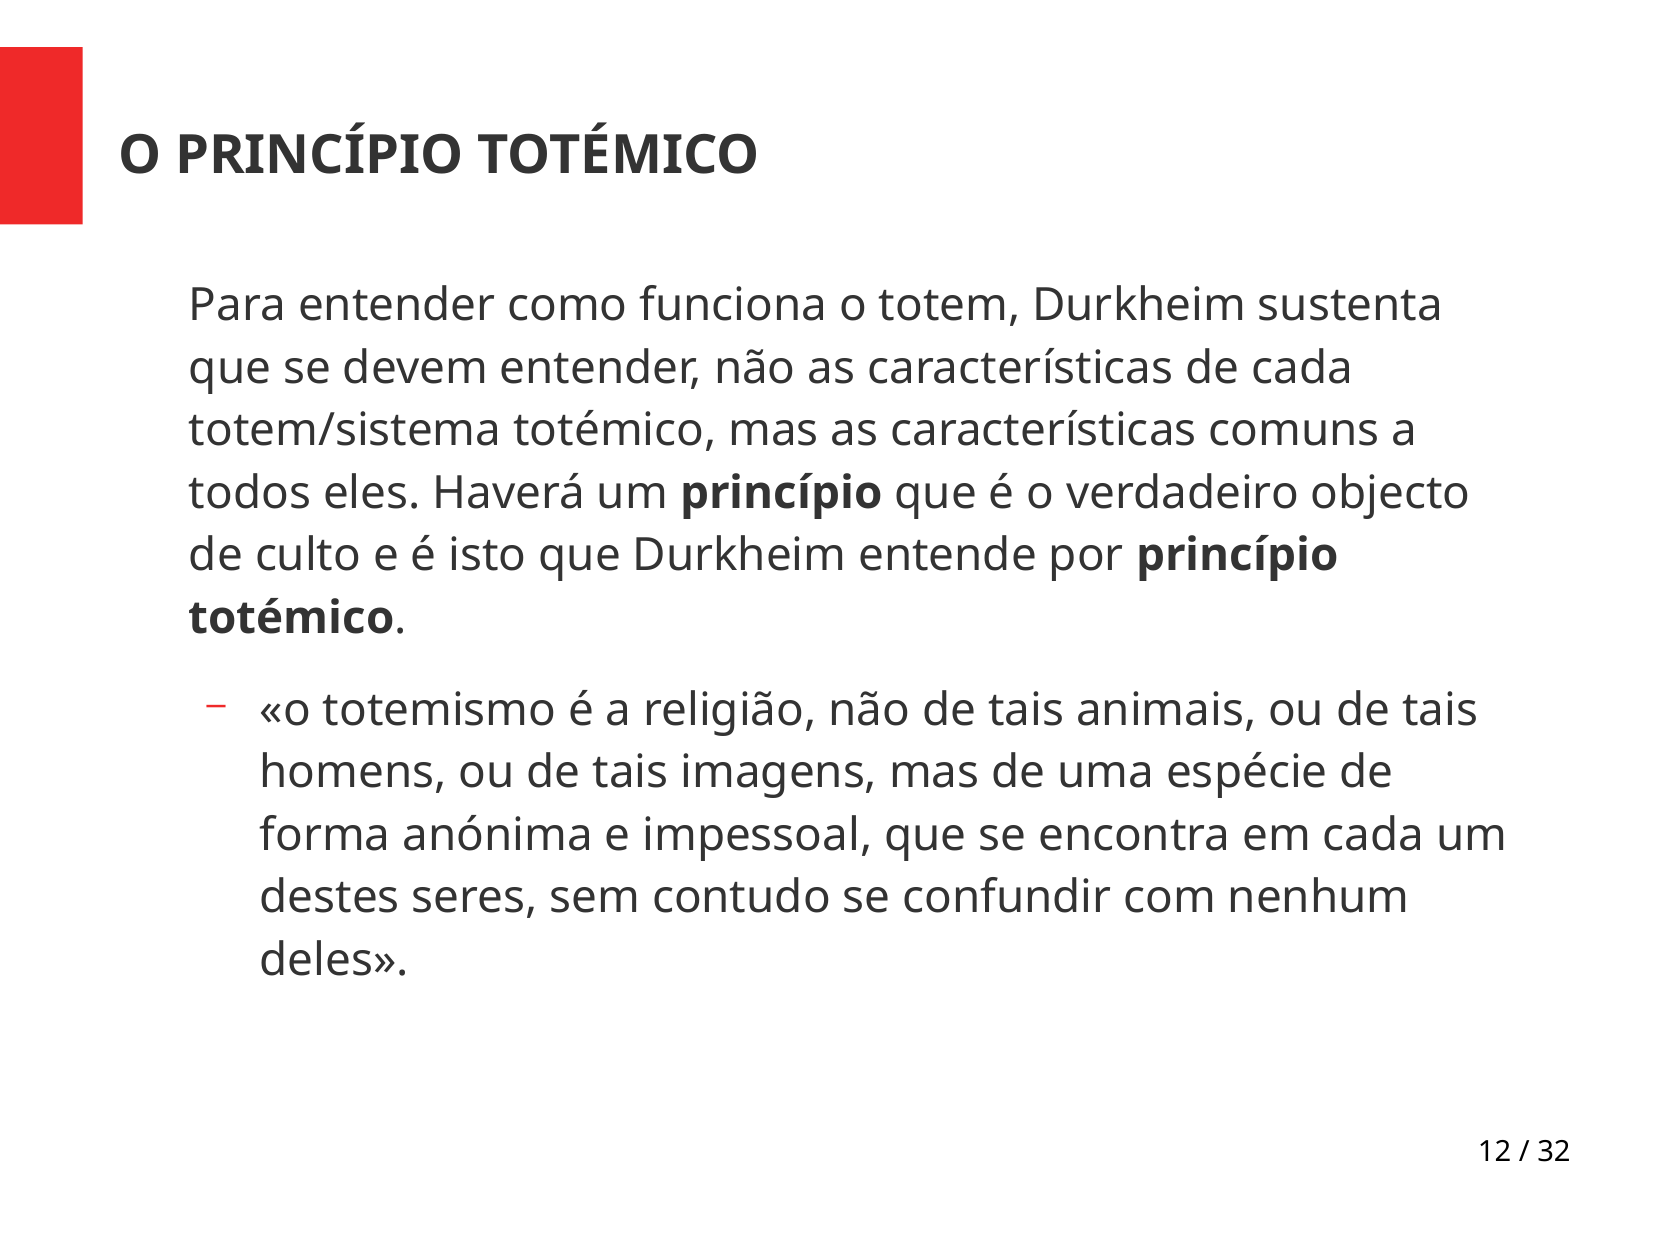

# O PRINCÍPIO TOTÉMICO
Para entender como funciona o totem, Durkheim sustenta que se devem entender, não as características de cada totem/sistema totémico, mas as características comuns a todos eles. Haverá um princípio que é o verdadeiro objecto de culto e é isto que Durkheim entende por princípio totémico.
«o totemismo é a religião, não de tais animais, ou de tais homens, ou de tais imagens, mas de uma espécie de forma anónima e impessoal, que se encontra em cada um destes seres, sem contudo se confundir com nenhum deles».
12